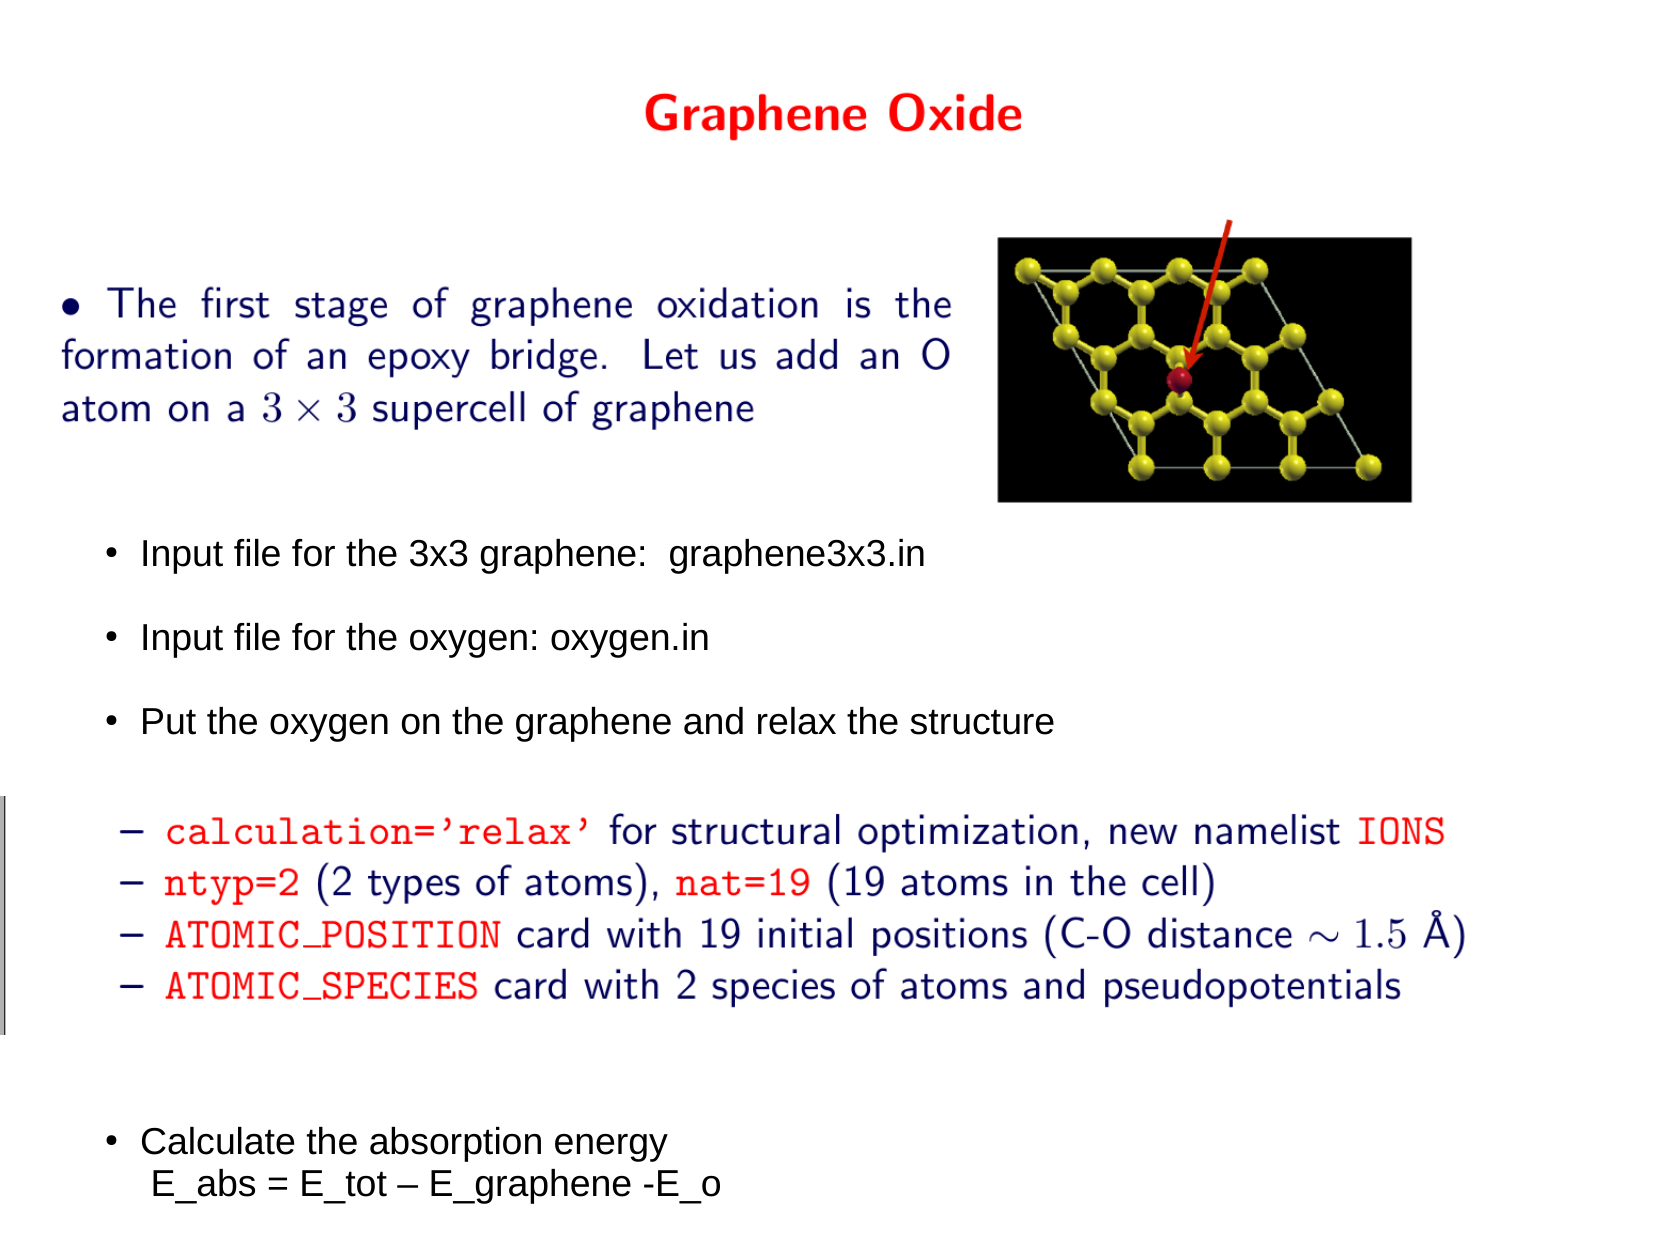

Input file for the 3x3 graphene: graphene3x3.in
Input file for the oxygen: oxygen.in
Put the oxygen on the graphene and relax the structure
Calculate the absorption energy
 E_abs = E_tot – E_graphene -E_o